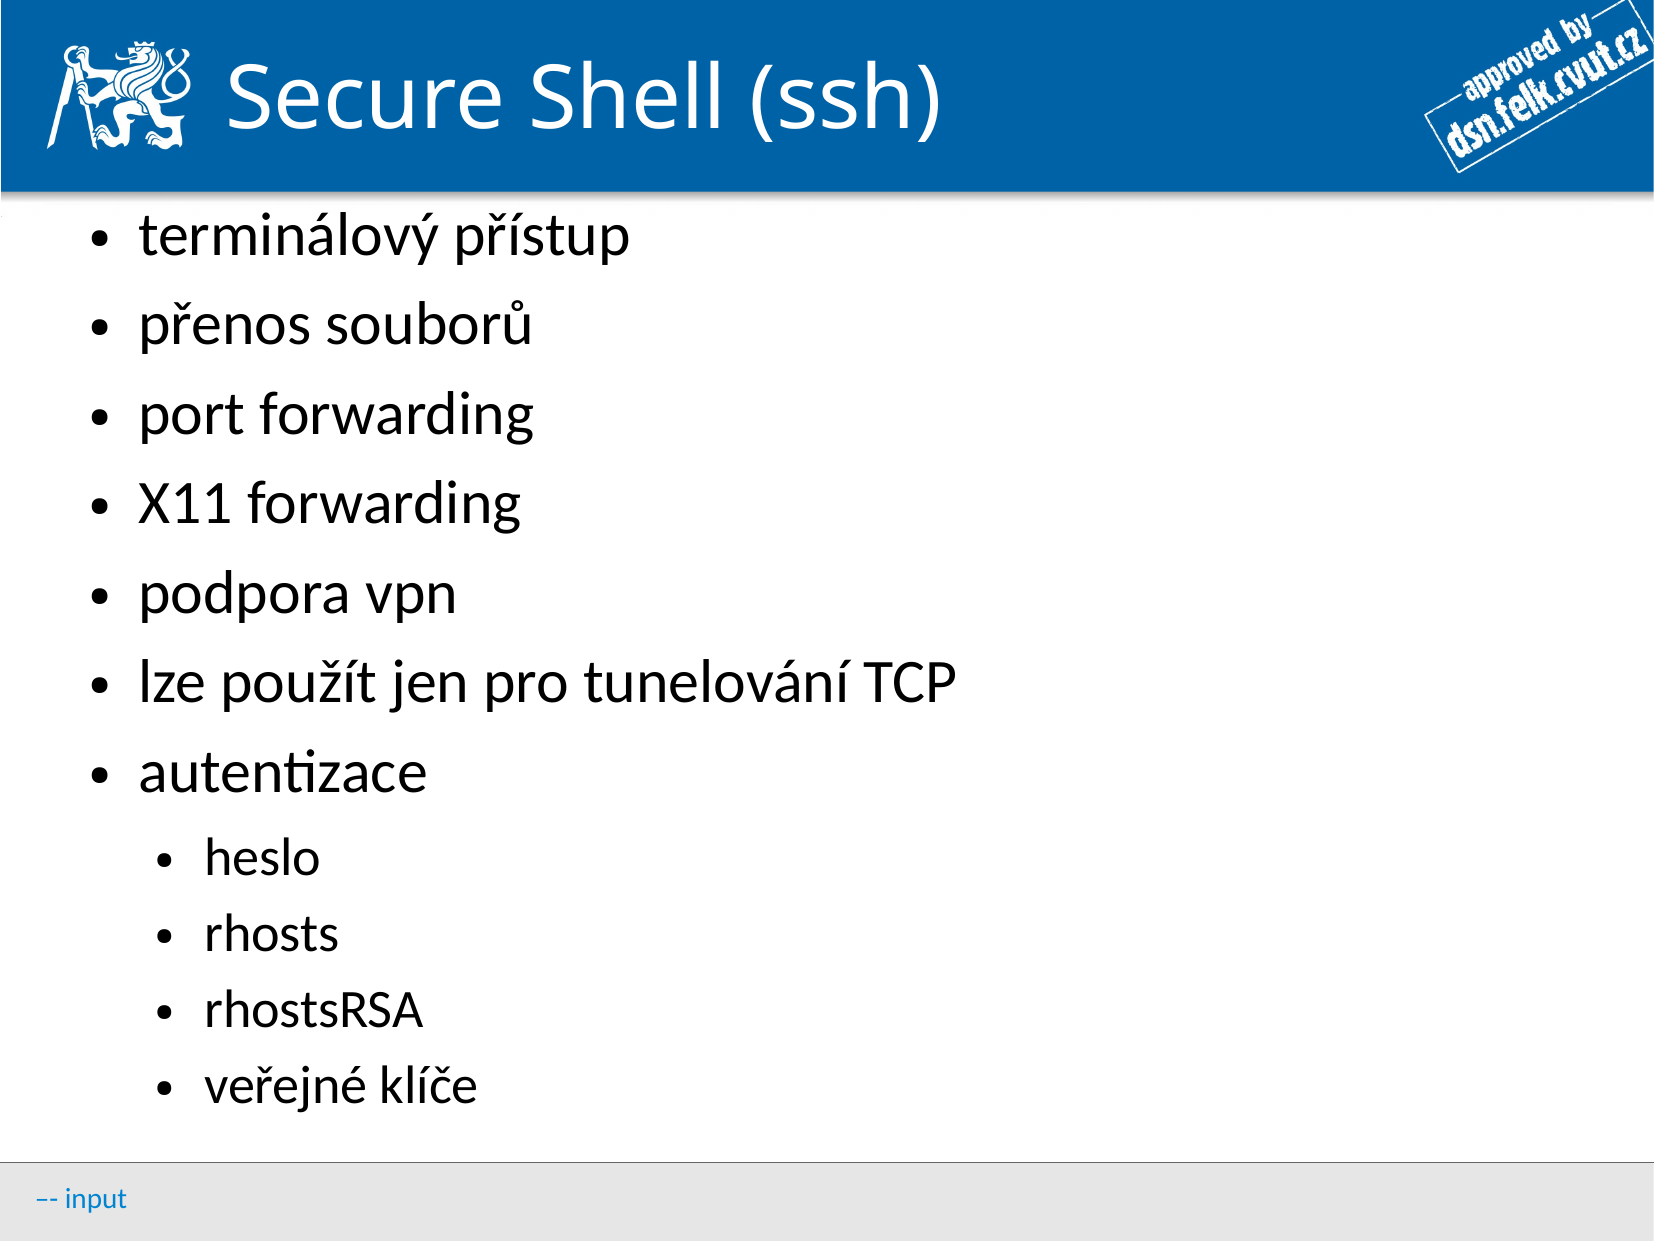

# Secure Shell (ssh)
terminálový přístup
přenos souborů
port forwarding
X11 forwarding
podpora vpn
lze použít jen pro tunelování TCP
autentizace
heslo
rhosts
rhostsRSA
veřejné klíče